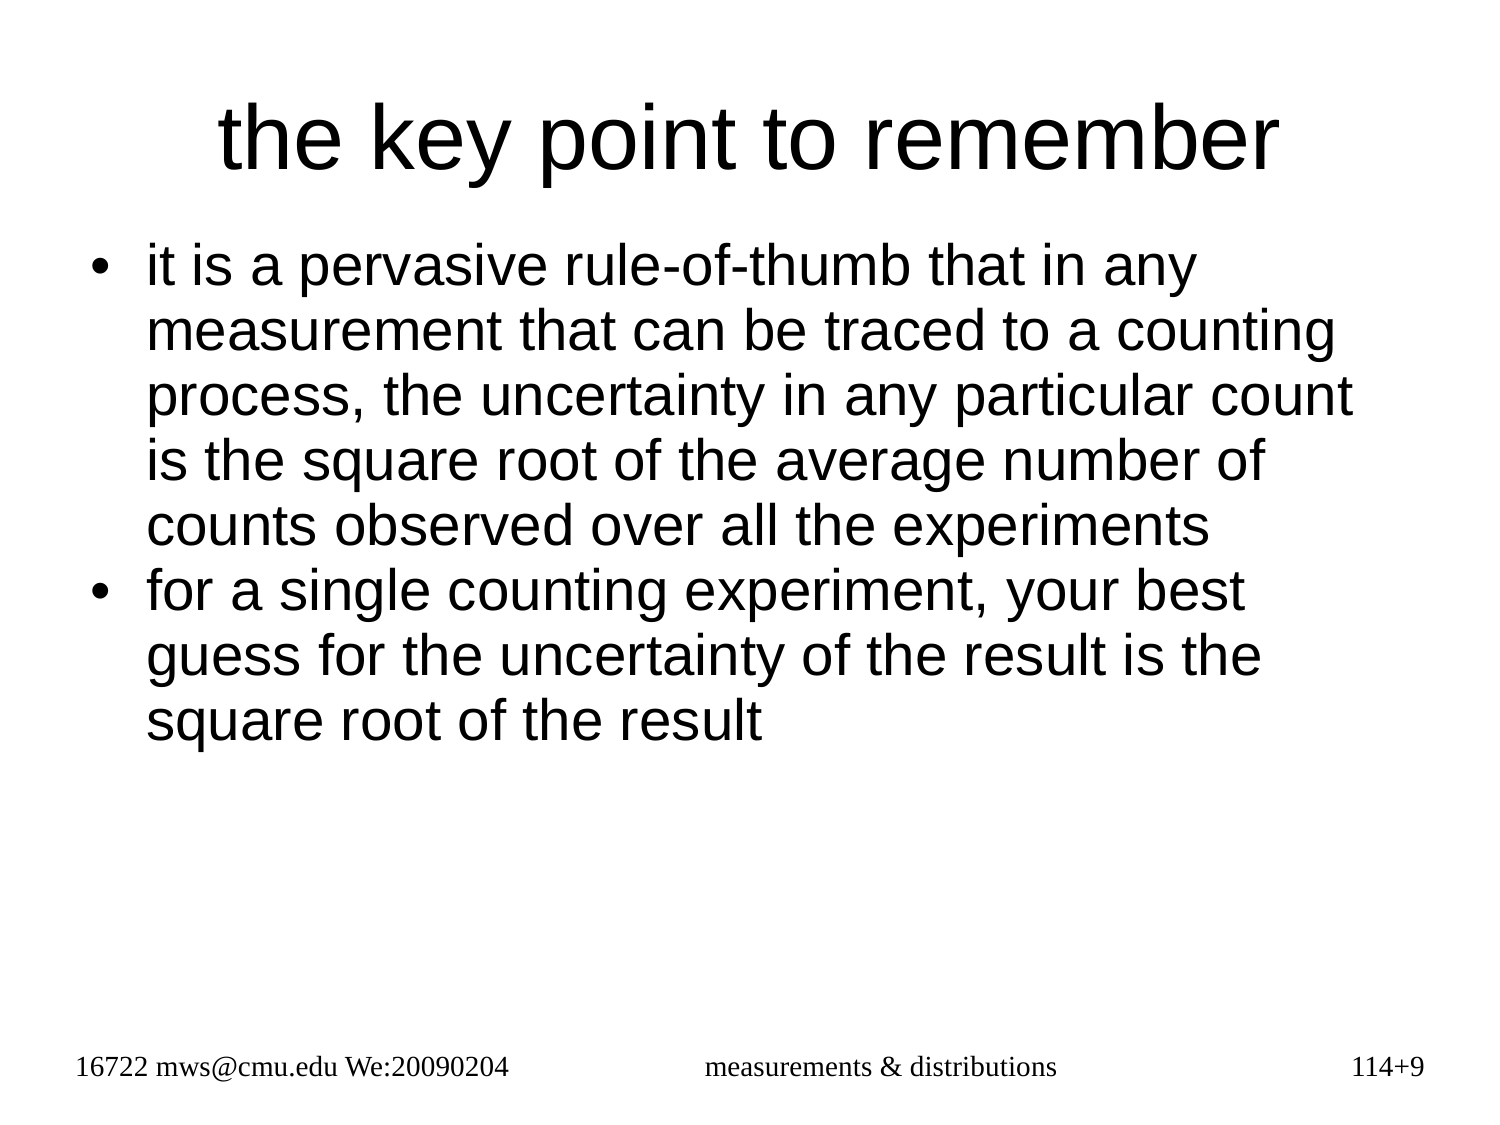

the key point to remember
# it is a pervasive rule-of-thumb that in any measurement that can be traced to a counting process, the uncertainty in any particular count is the square root of the average number of counts observed over all the experiments
for a single counting experiment, your best guess for the uncertainty of the result is the square root of the result
16722 mws@cmu.edu We:20090204
measurements & distributions
9